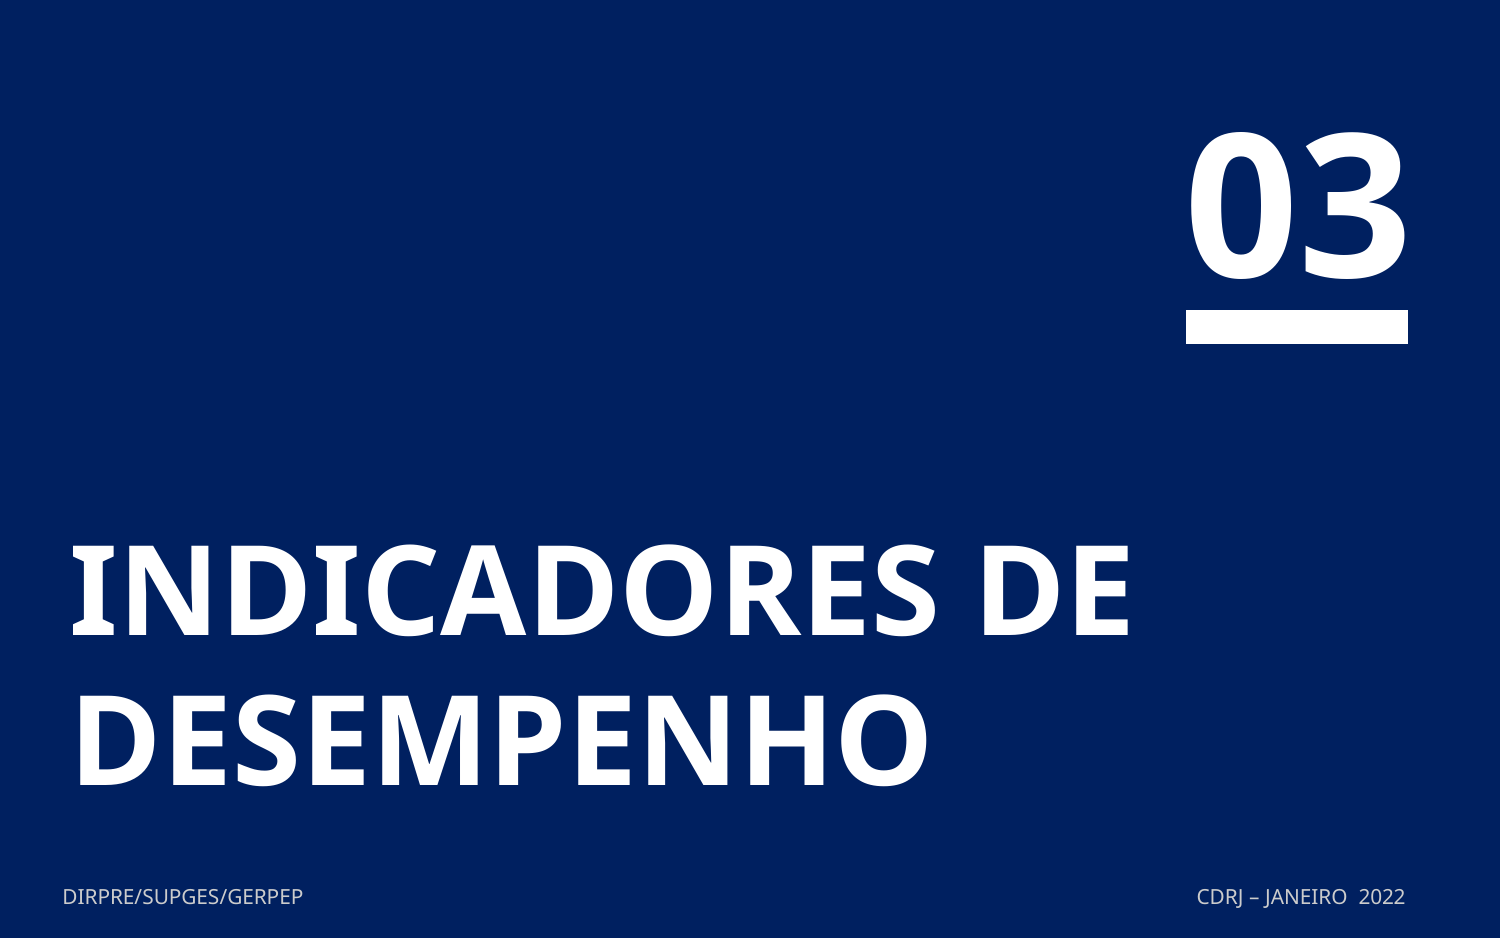

9
03
INDICADORES DE DESEMPENHO
DIRPRE/SUPGES/GERPEP
CDRJ – JANEIRO 2022